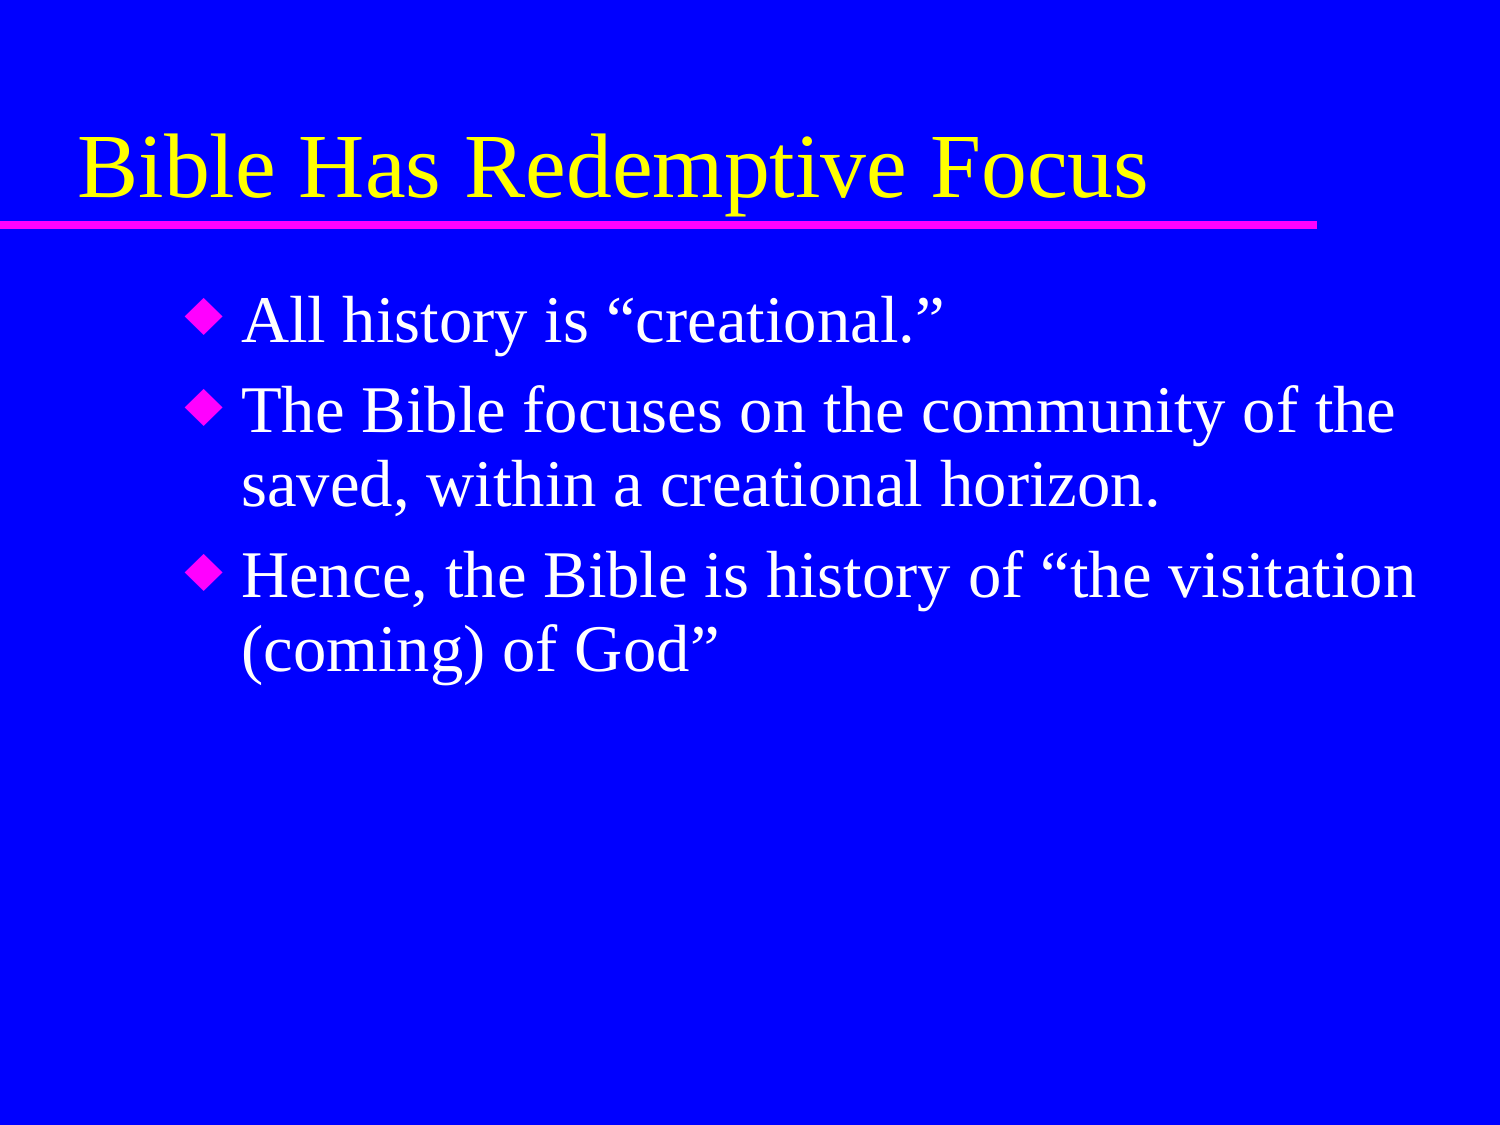

# Bible Has Redemptive Focus
All history is “creational.”
The Bible focuses on the community of the saved, within a creational horizon.
Hence, the Bible is history of “the visitation (coming) of God”